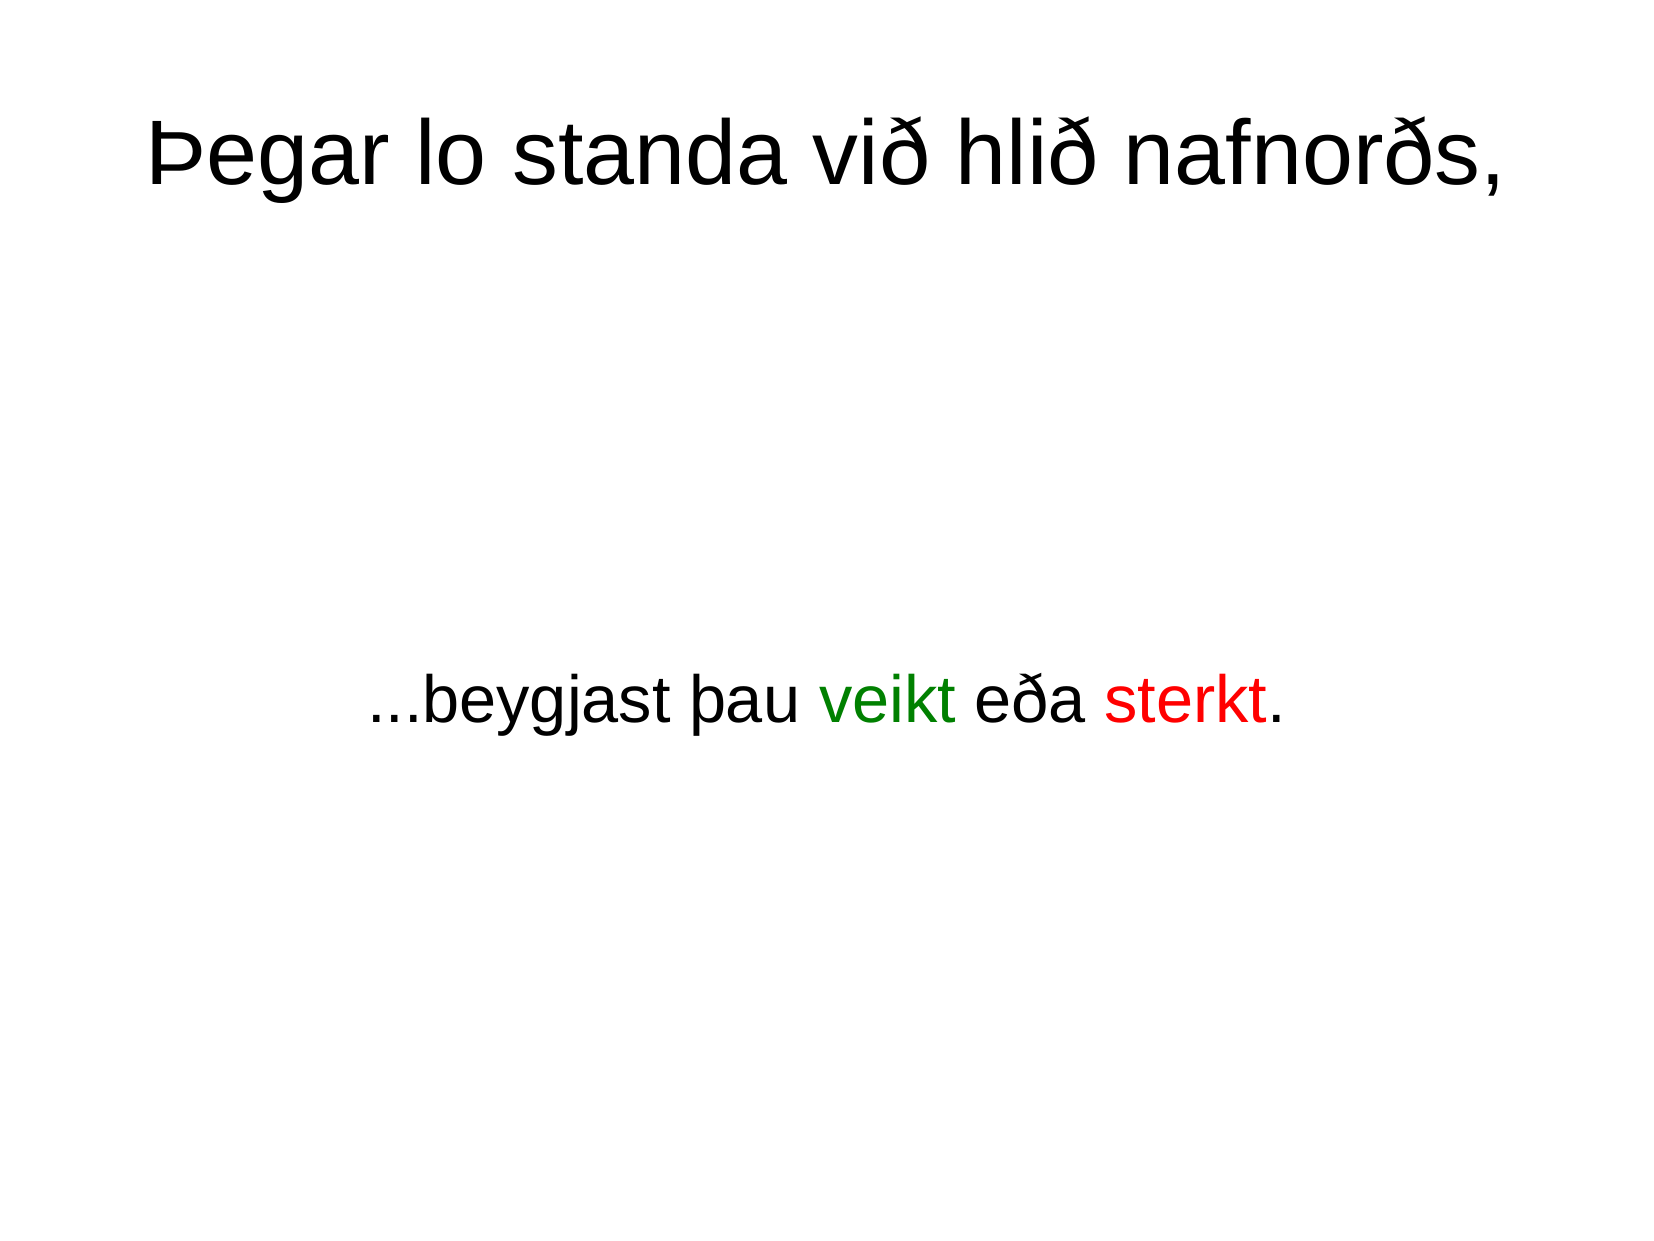

# Þegar lo standa við hlið nafnorðs,
...beygjast þau veikt eða sterkt.